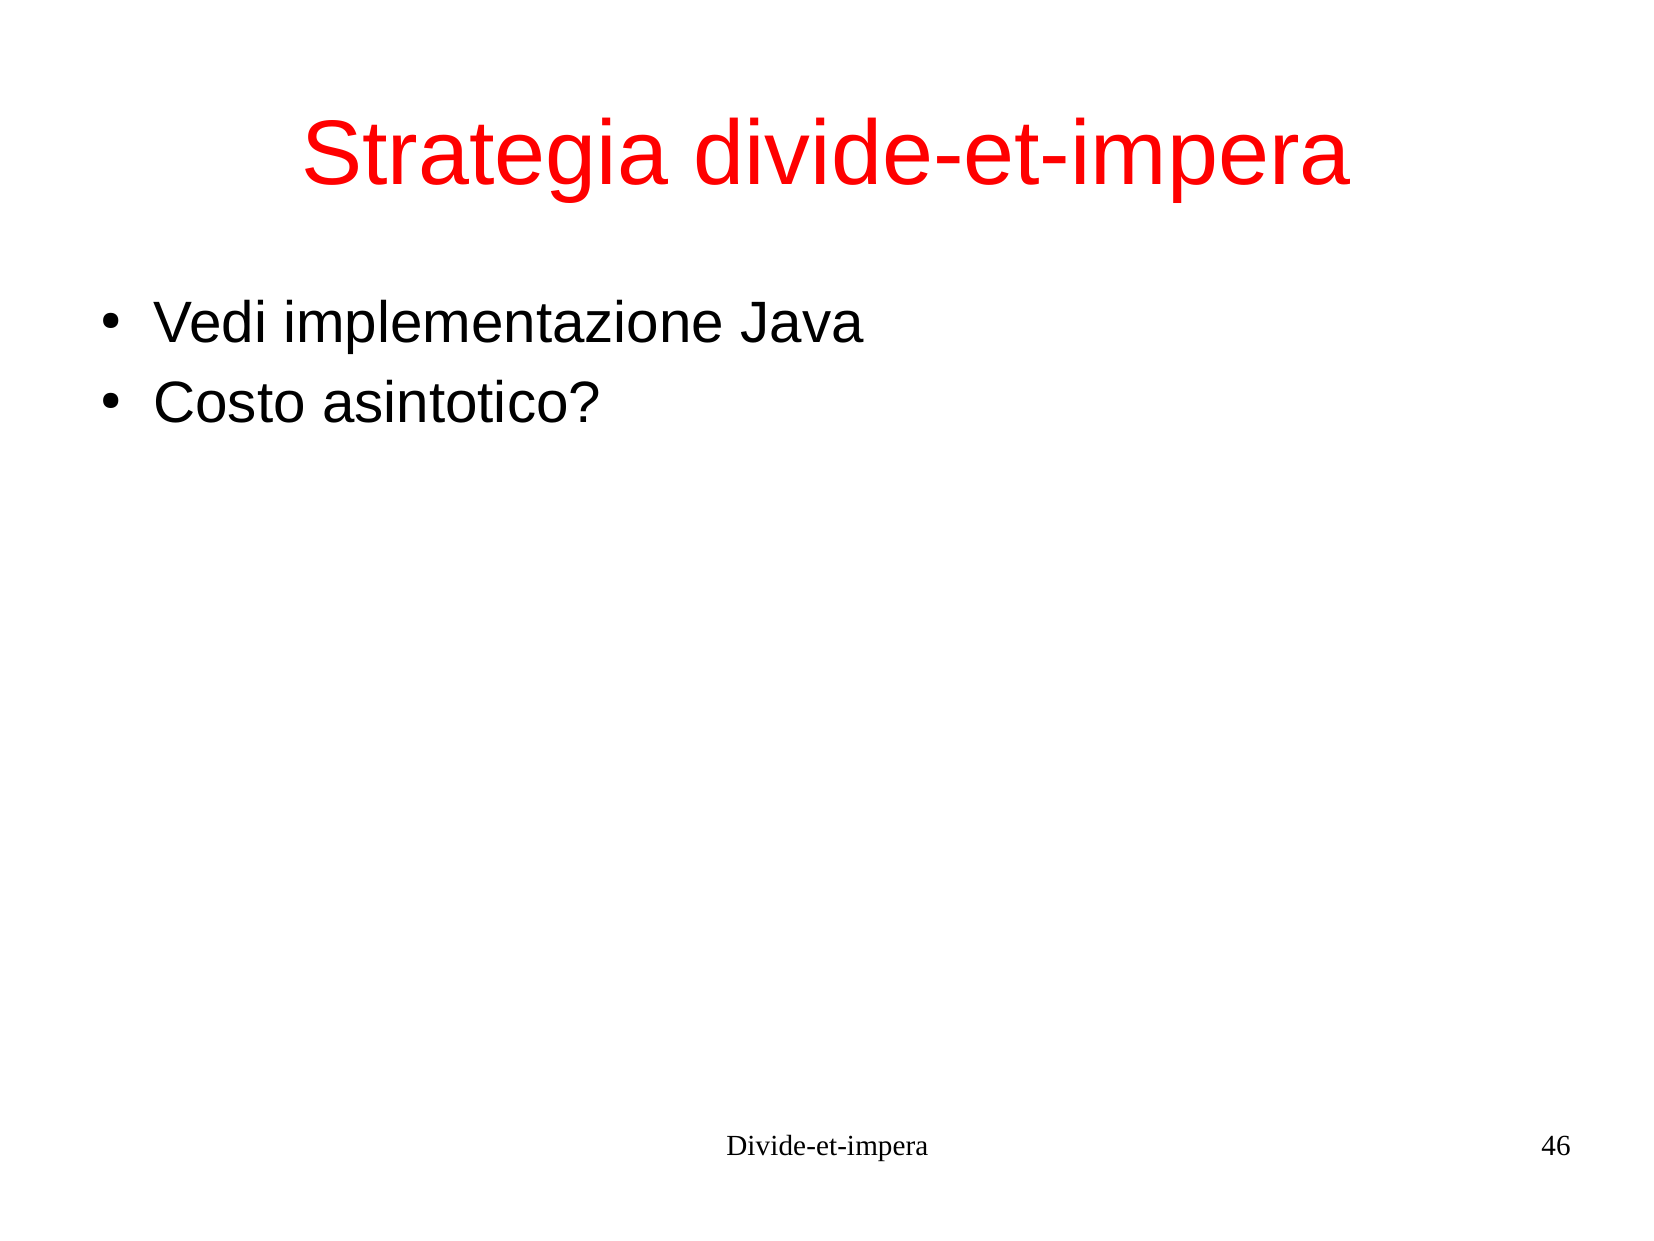

# Strategia divide-et-impera
Vedi implementazione Java
Costo asintotico?
Divide-et-impera
46